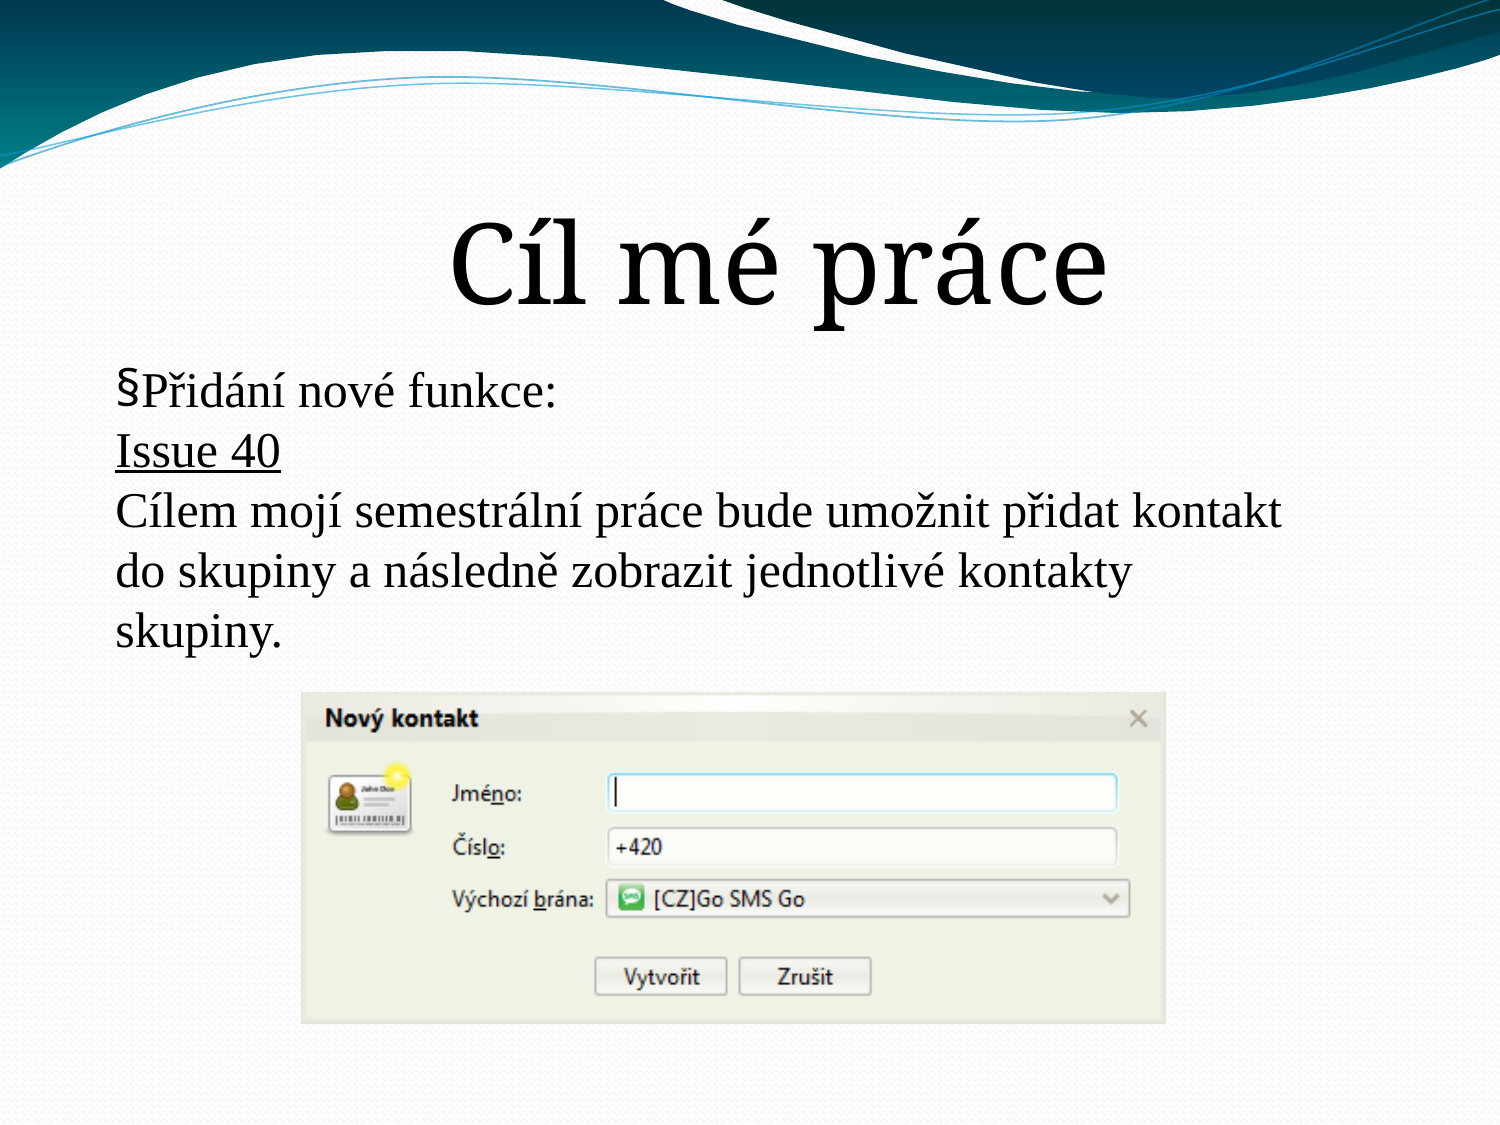

Cíl mé práce
Přidání nové funkce:
Issue 40
Cílem mojí semestrální práce bude umožnit přidat kontakt do skupiny a následně zobrazit jednotlivé kontakty skupiny.